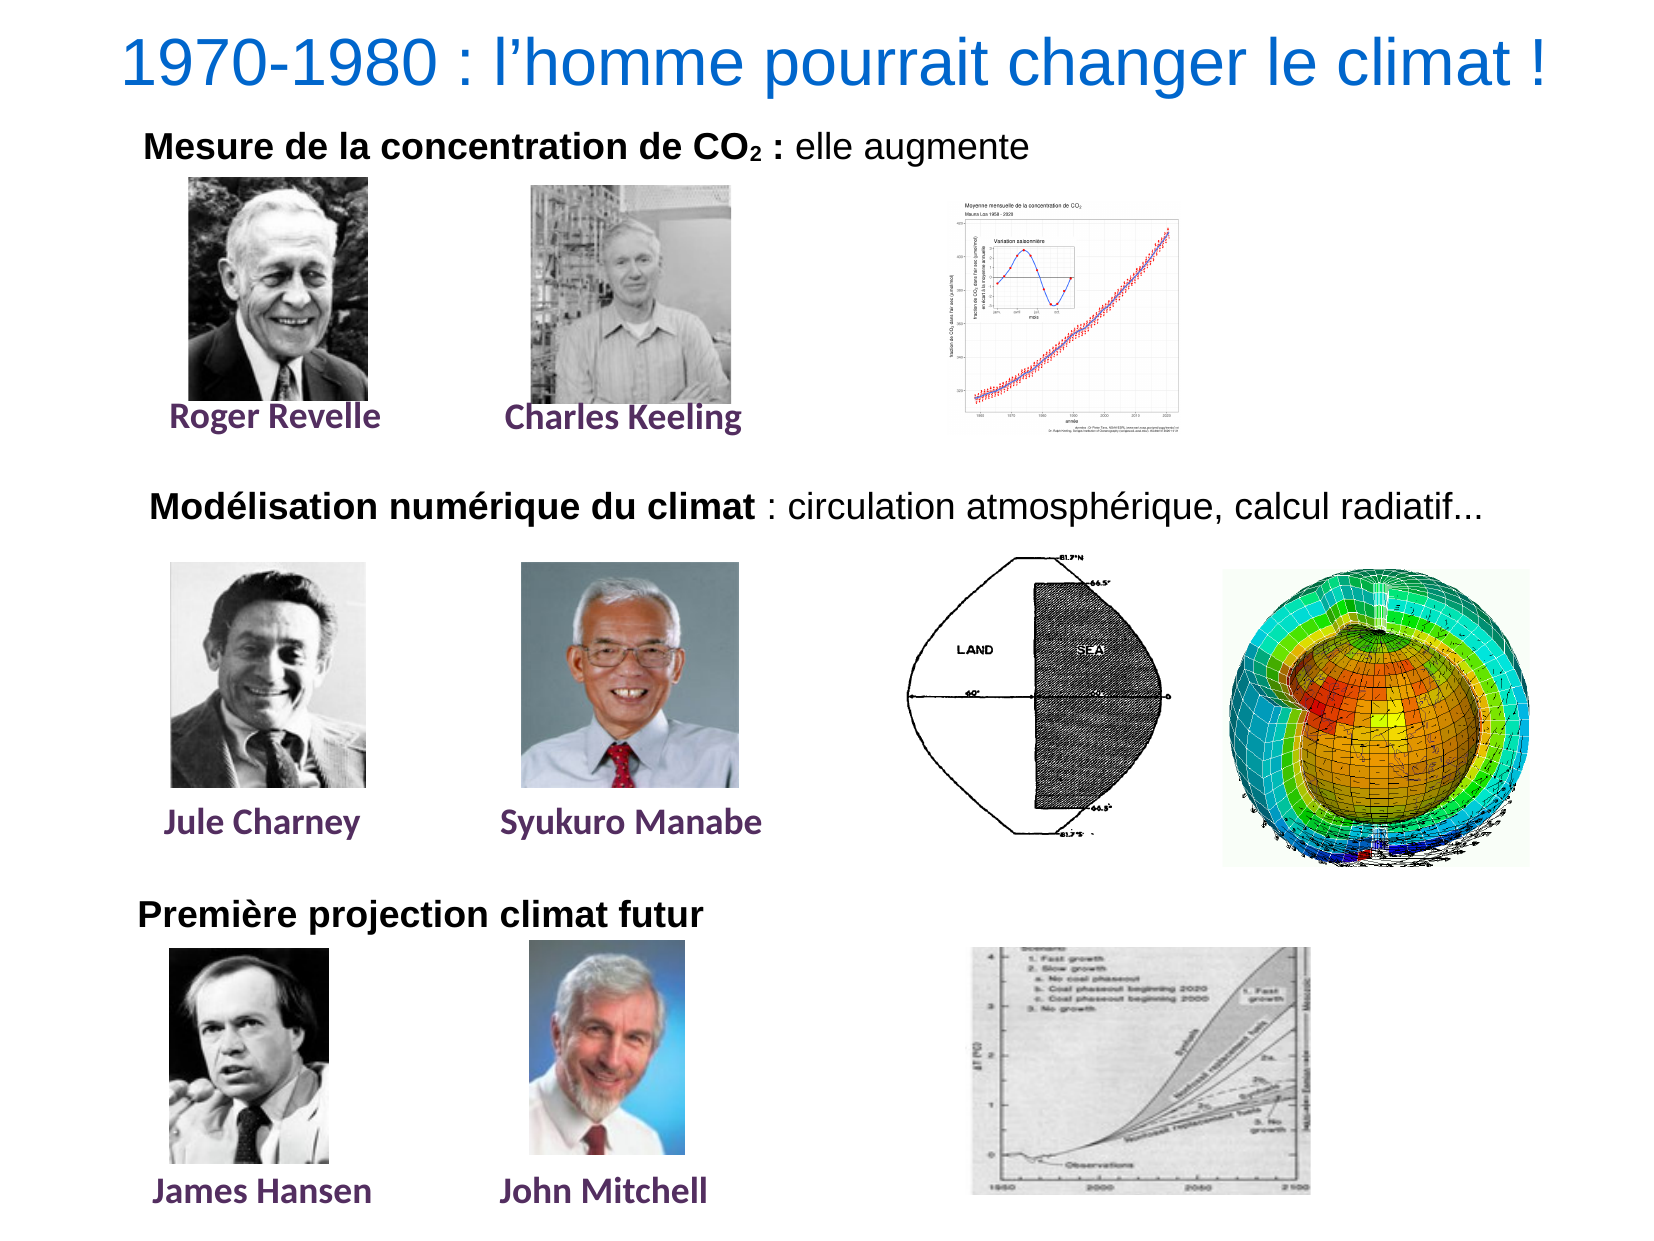

# 1970-1980 : l’homme pourrait changer le climat !
Mesure de la concentration de CO2 : elle augmente
Roger Revelle
Charles Keeling
Modélisation numérique du climat : circulation atmosphérique, calcul radiatif...
Syukuro Manabe
Jule Charney
Première projection climat futur
James Hansen
John Mitchell